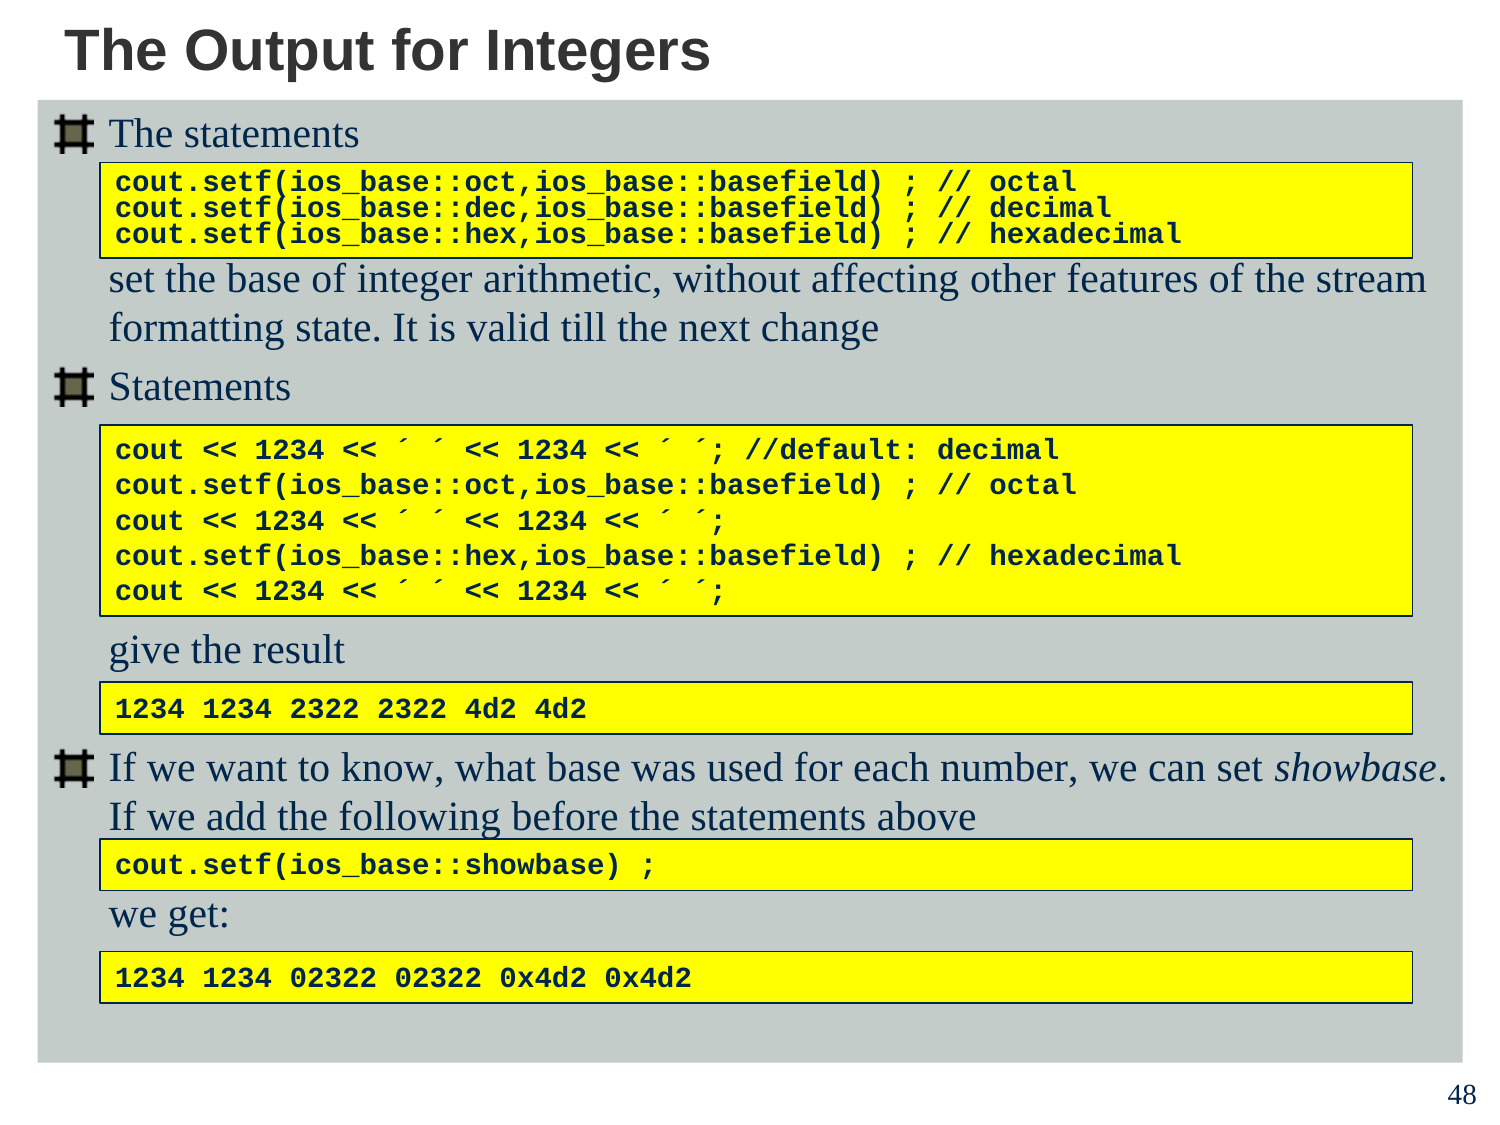

# The Output for Integers
The statements
set the base of integer arithmetic, without affecting other features of the stream formatting state. It is valid till the next change
Statements
give the result
If we want to know, what base was used for each number, we can set showbase. If we add the following before the statements above
we get:
cout.setf(ios_base::oct,ios_base::basefield) ; // octal
cout.setf(ios_base::dec,ios_base::basefield) ; // decimal
cout.setf(ios_base::hex,ios_base::basefield) ; // hexadecimal
cout << 1234 << ´ ´ << 1234 << ´ ´; //default: decimal
cout.setf(ios_base::oct,ios_base::basefield) ; // octal
cout << 1234 << ´ ´ << 1234 << ´ ´;
cout.setf(ios_base::hex,ios_base::basefield) ; // hexadecimal
cout << 1234 << ´ ´ << 1234 << ´ ´;
1234 1234 2322 2322 4d2 4d2
cout.setf(ios_base::showbase) ;
1234 1234 02322 02322 0x4d2 0x4d2